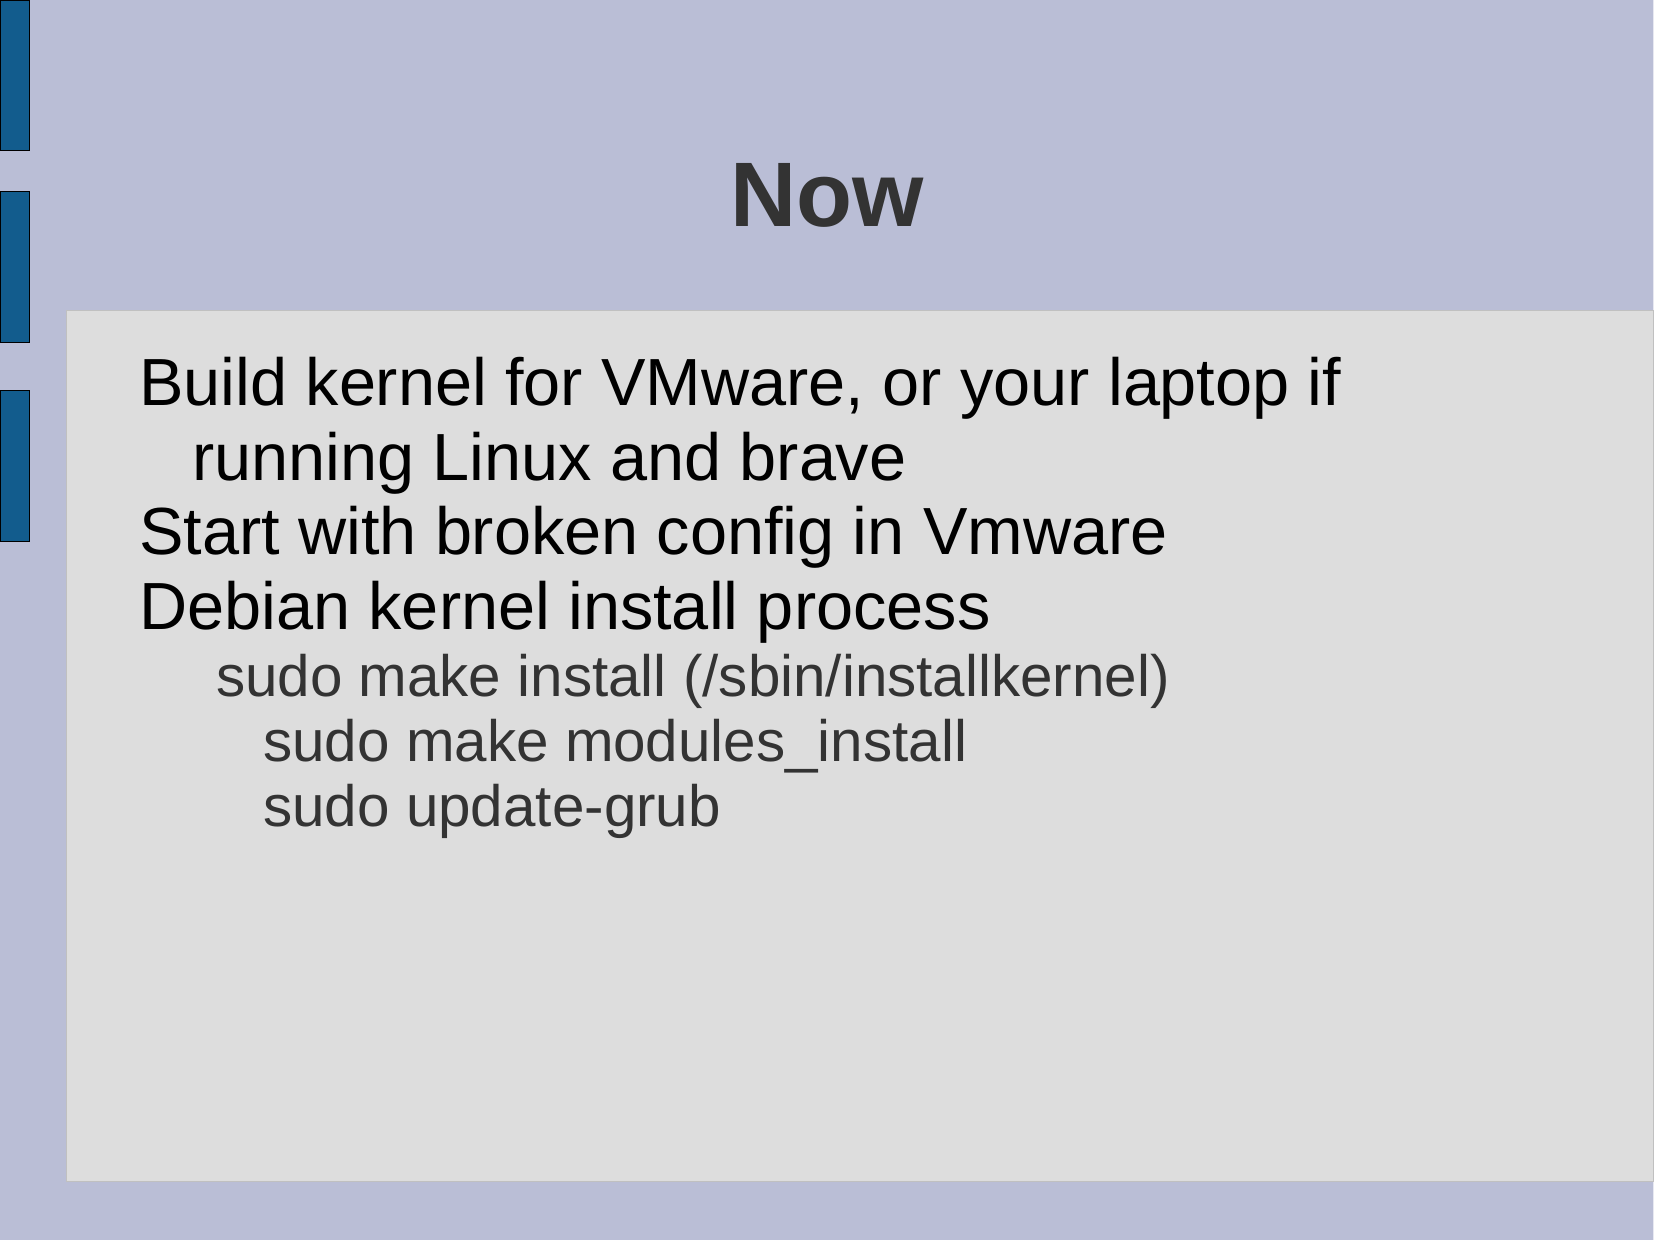

# Now
Build kernel for VMware, or your laptop if running Linux and brave
Start with broken config in Vmware
Debian kernel install process
sudo make install (/sbin/installkernel)
sudo make modules_install
sudo update-grub